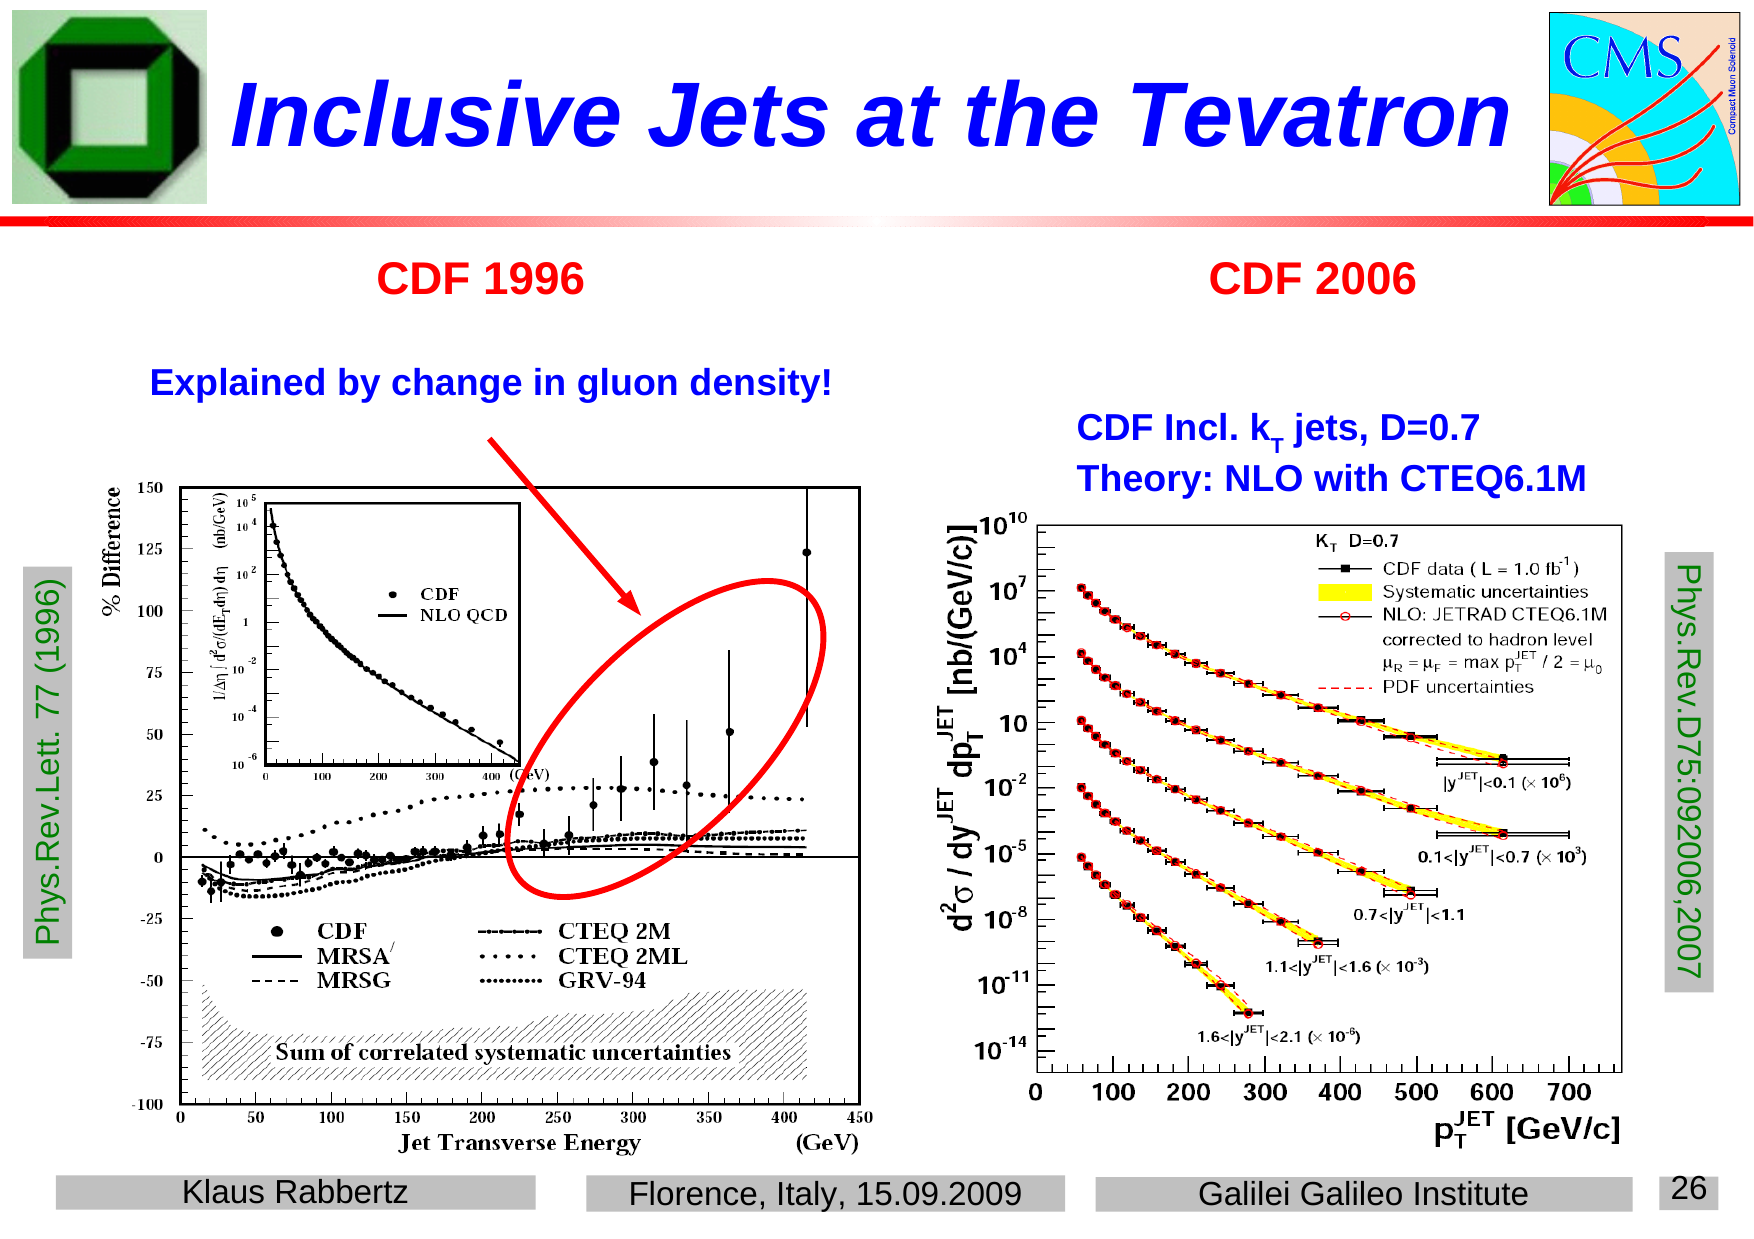

# Inclusive Jets at the Tevatron
CDF 1996
CDF 2006
Explained by change in gluon density!
CDF Incl. kT jets, D=0.7
Theory: NLO with CTEQ6.1M
Phys.Rev.Lett. 77 (1996)
Phys.Rev.D75:092006,2007